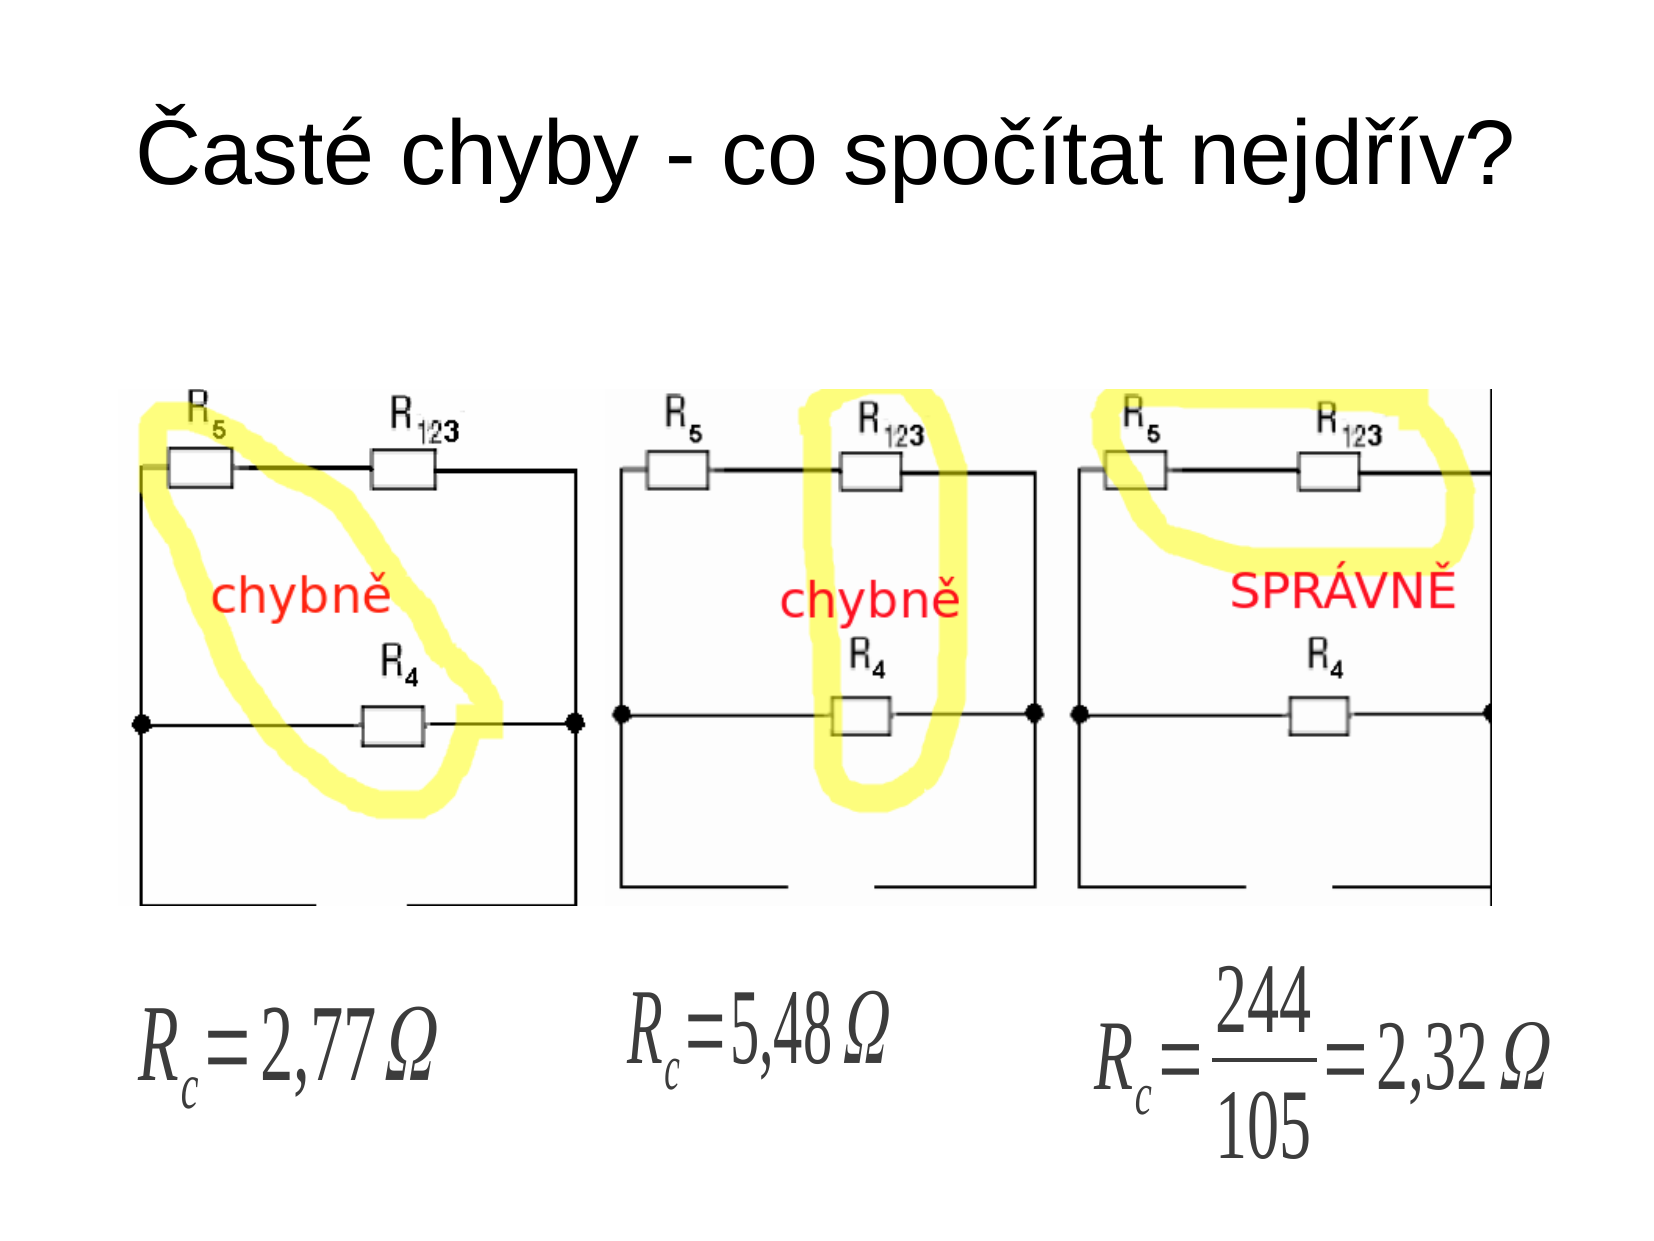

# Časté chyby - co spočítat nejdřív?